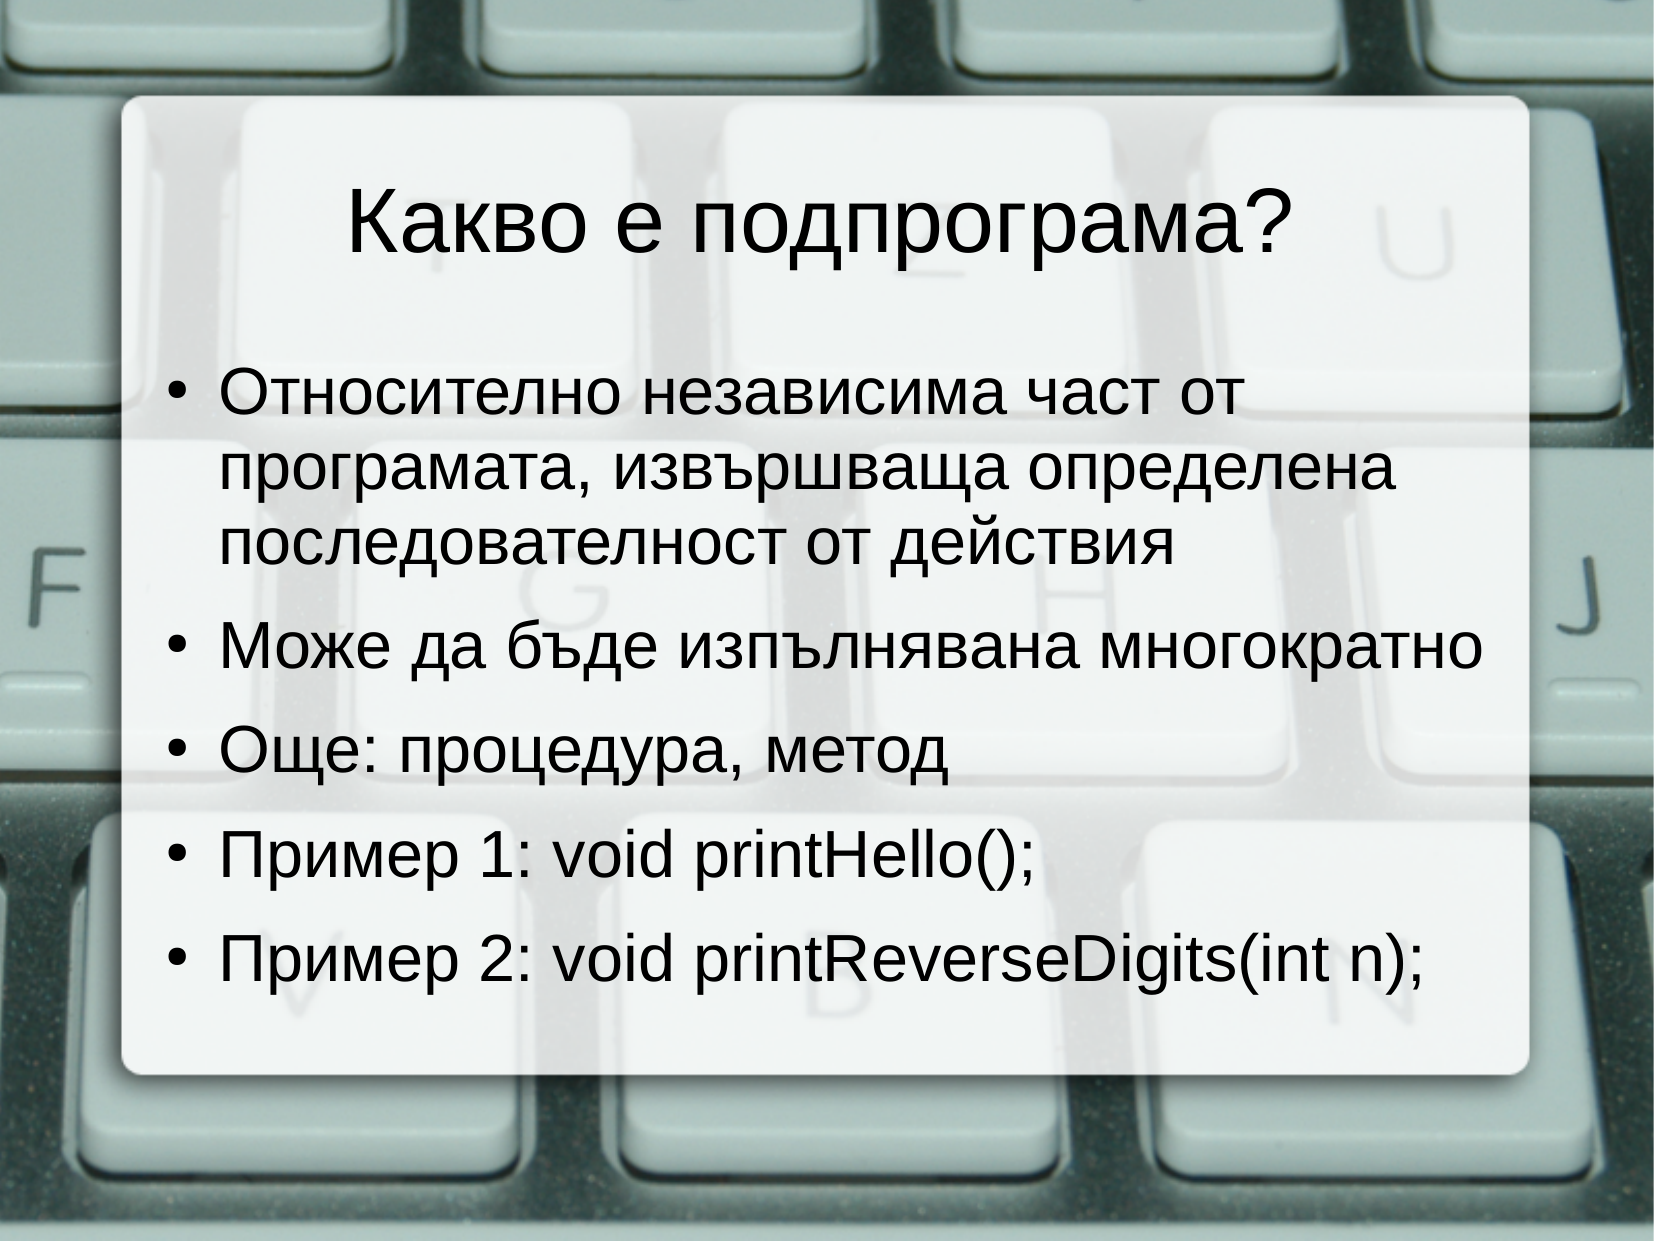

# Какво е подпрограма?
Относително независима част от програмата, извършваща определена последователност от действия
Може да бъде изпълнявана многократно
Още: процедура, метод
Пример 1: void printHello();
Пример 2: void printReverseDigits(int n);